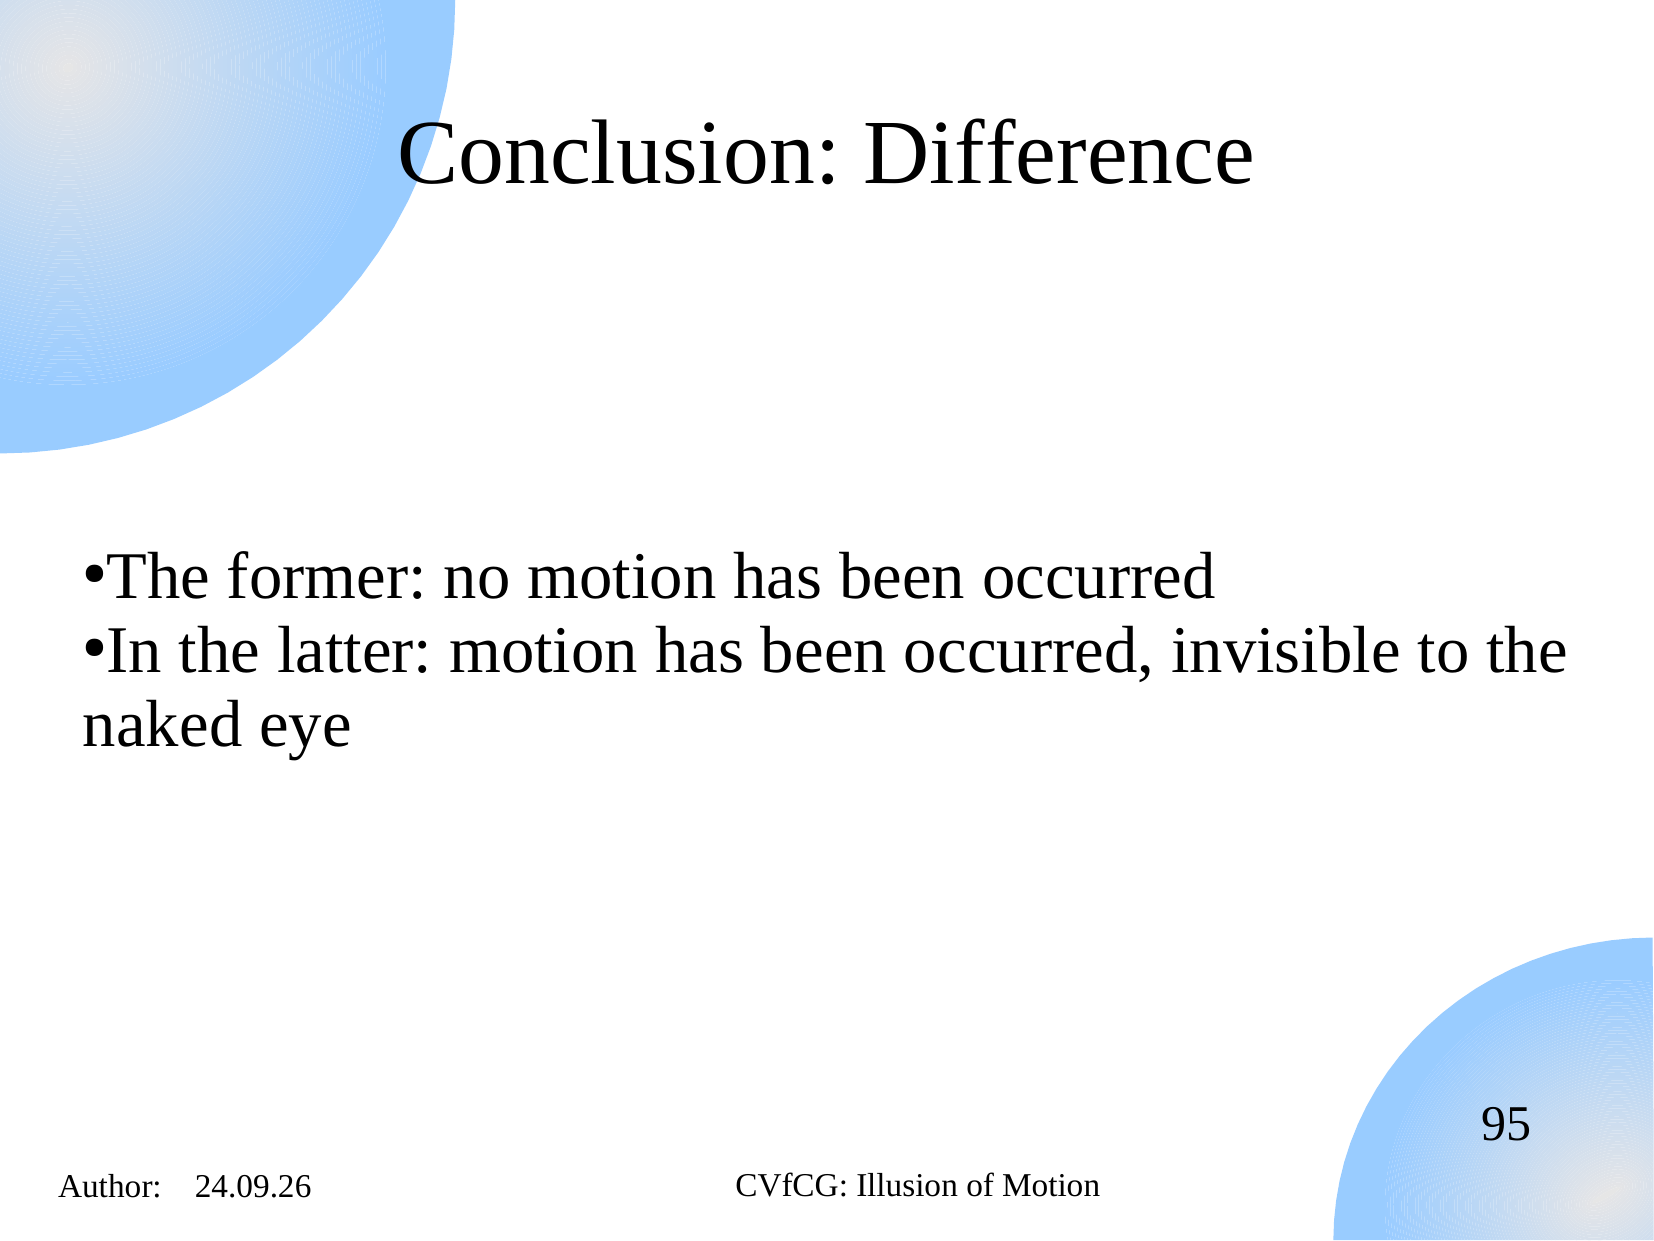

# Conclusion: Difference
The former: no motion has been occurred
In the latter: motion has been occurred, invisible to the naked eye
CVfCG: Illusion of Motion